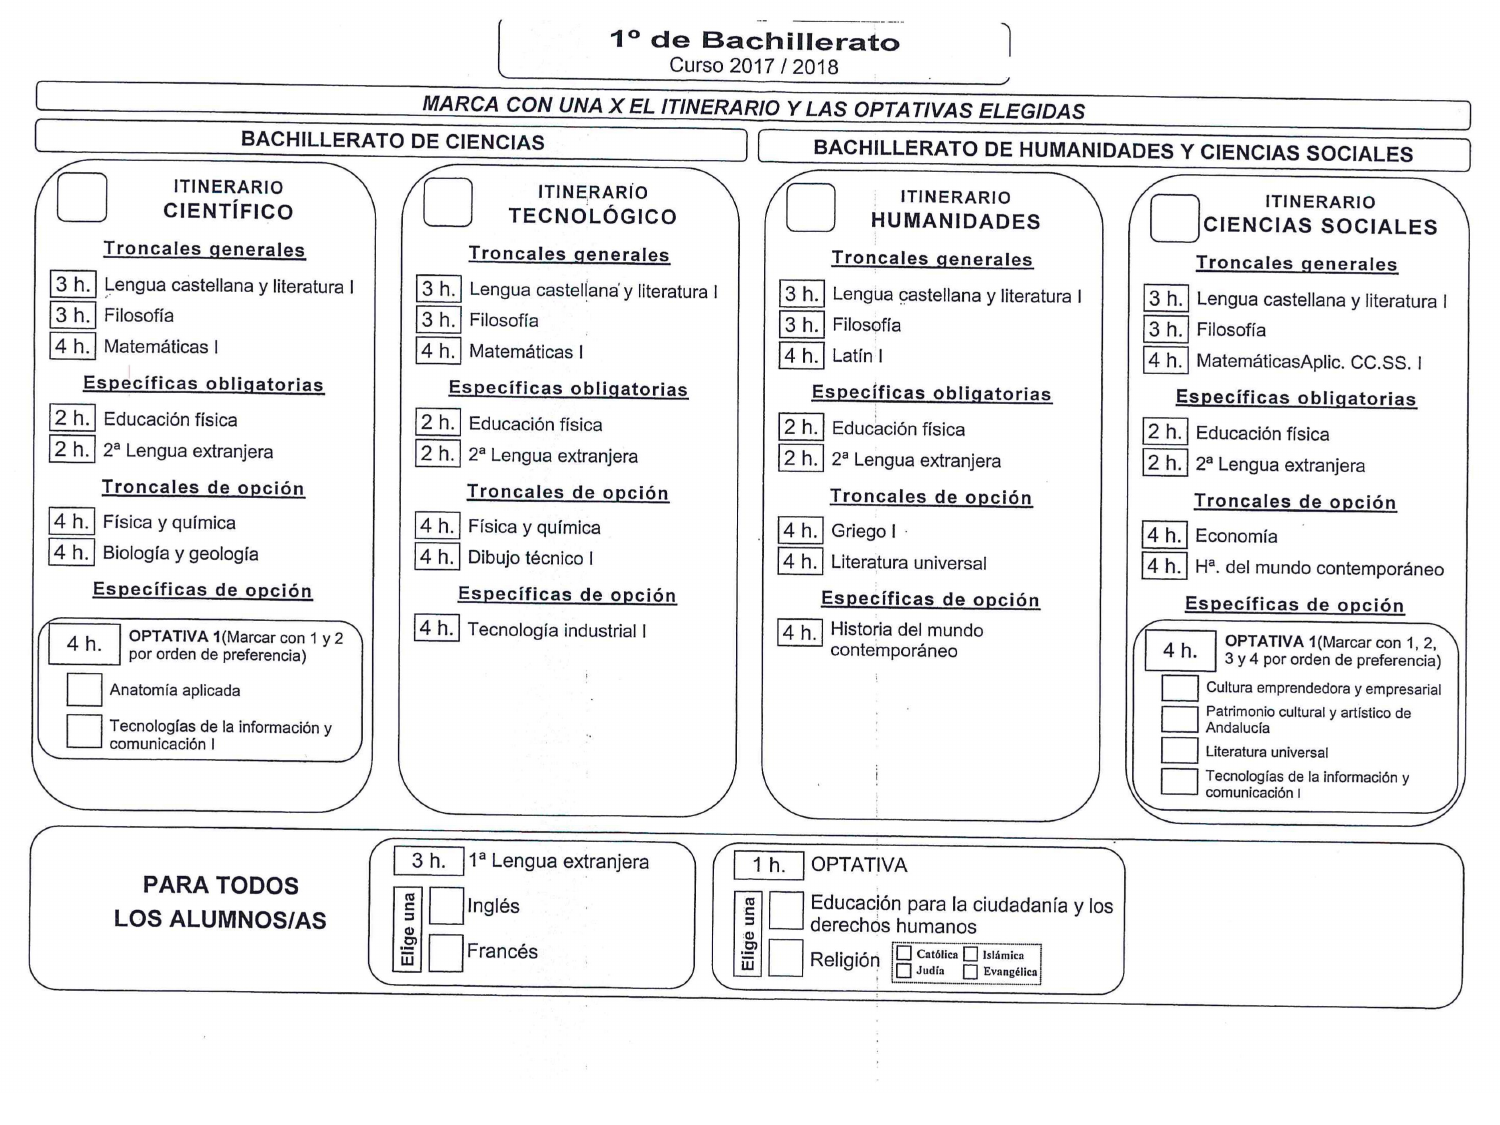

1899RED173_U » Foros » Foro pregunta lo que quieras. (CEP Córdoba
1899RED173_U » Foros » Foro pregunta lo que quieras. (CEP Córdoba